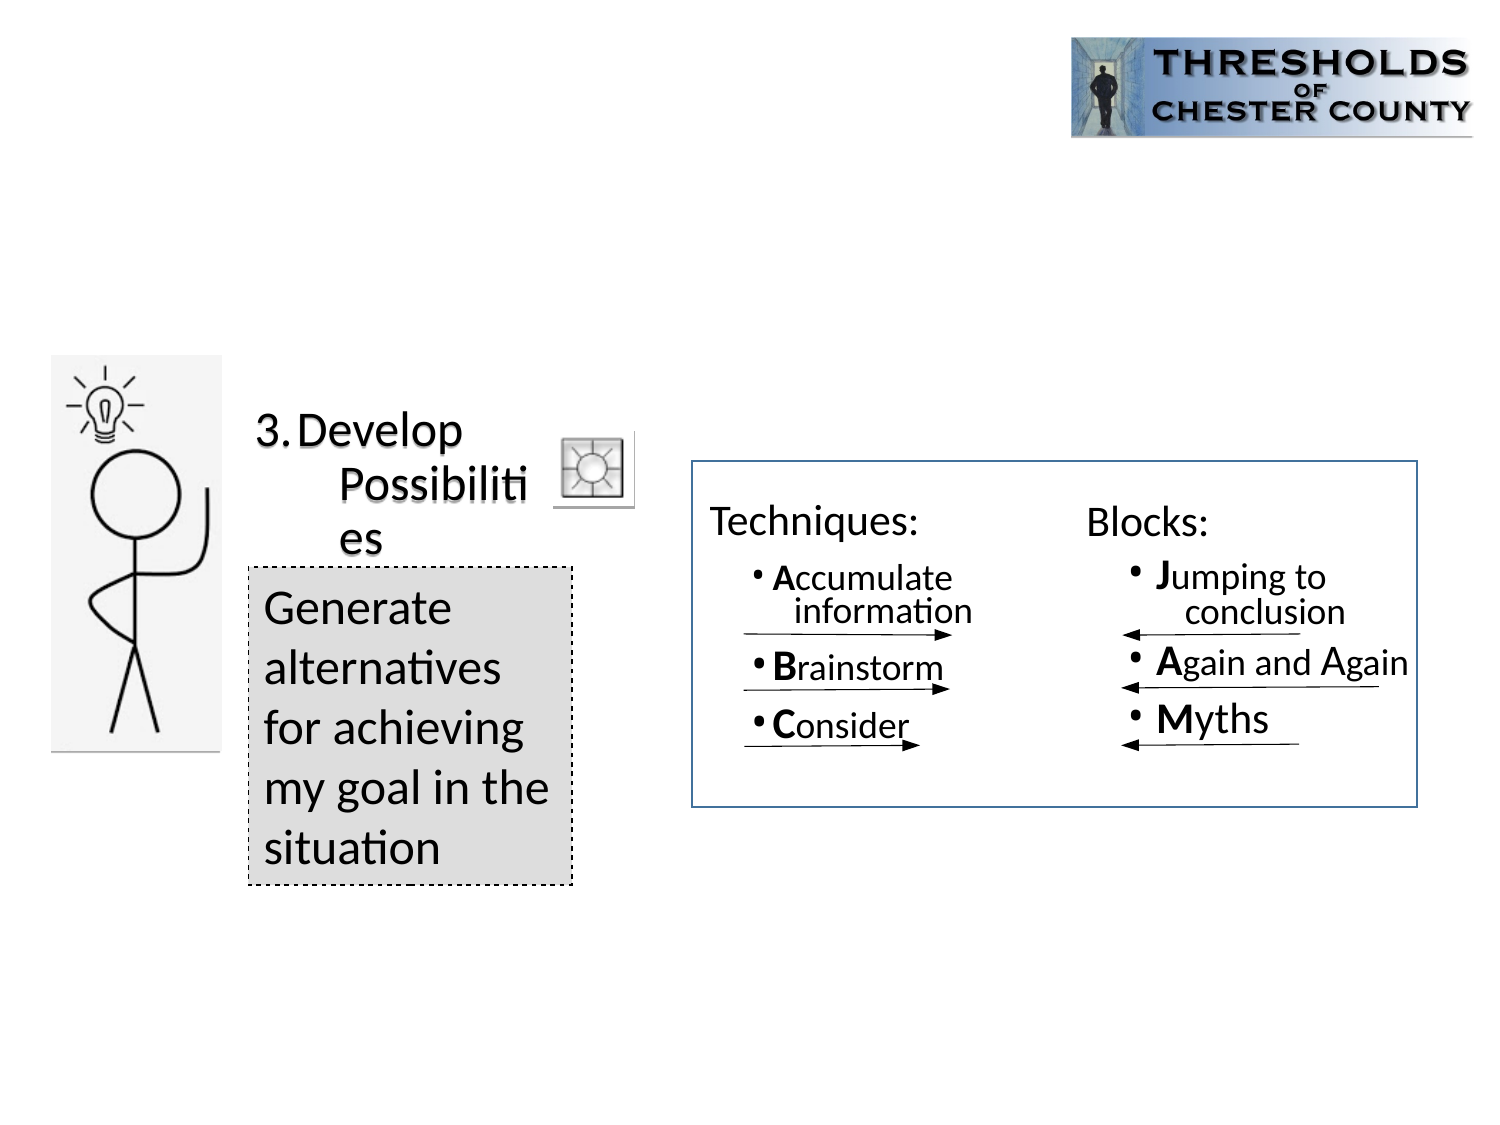

# Develop Possibilities
Techniques:
Accumulate information
Brainstorm
Consider
Blocks:
Jumping to conclusion
Again and Again
Myths
Generate alternatives for achieving my goal in the situation